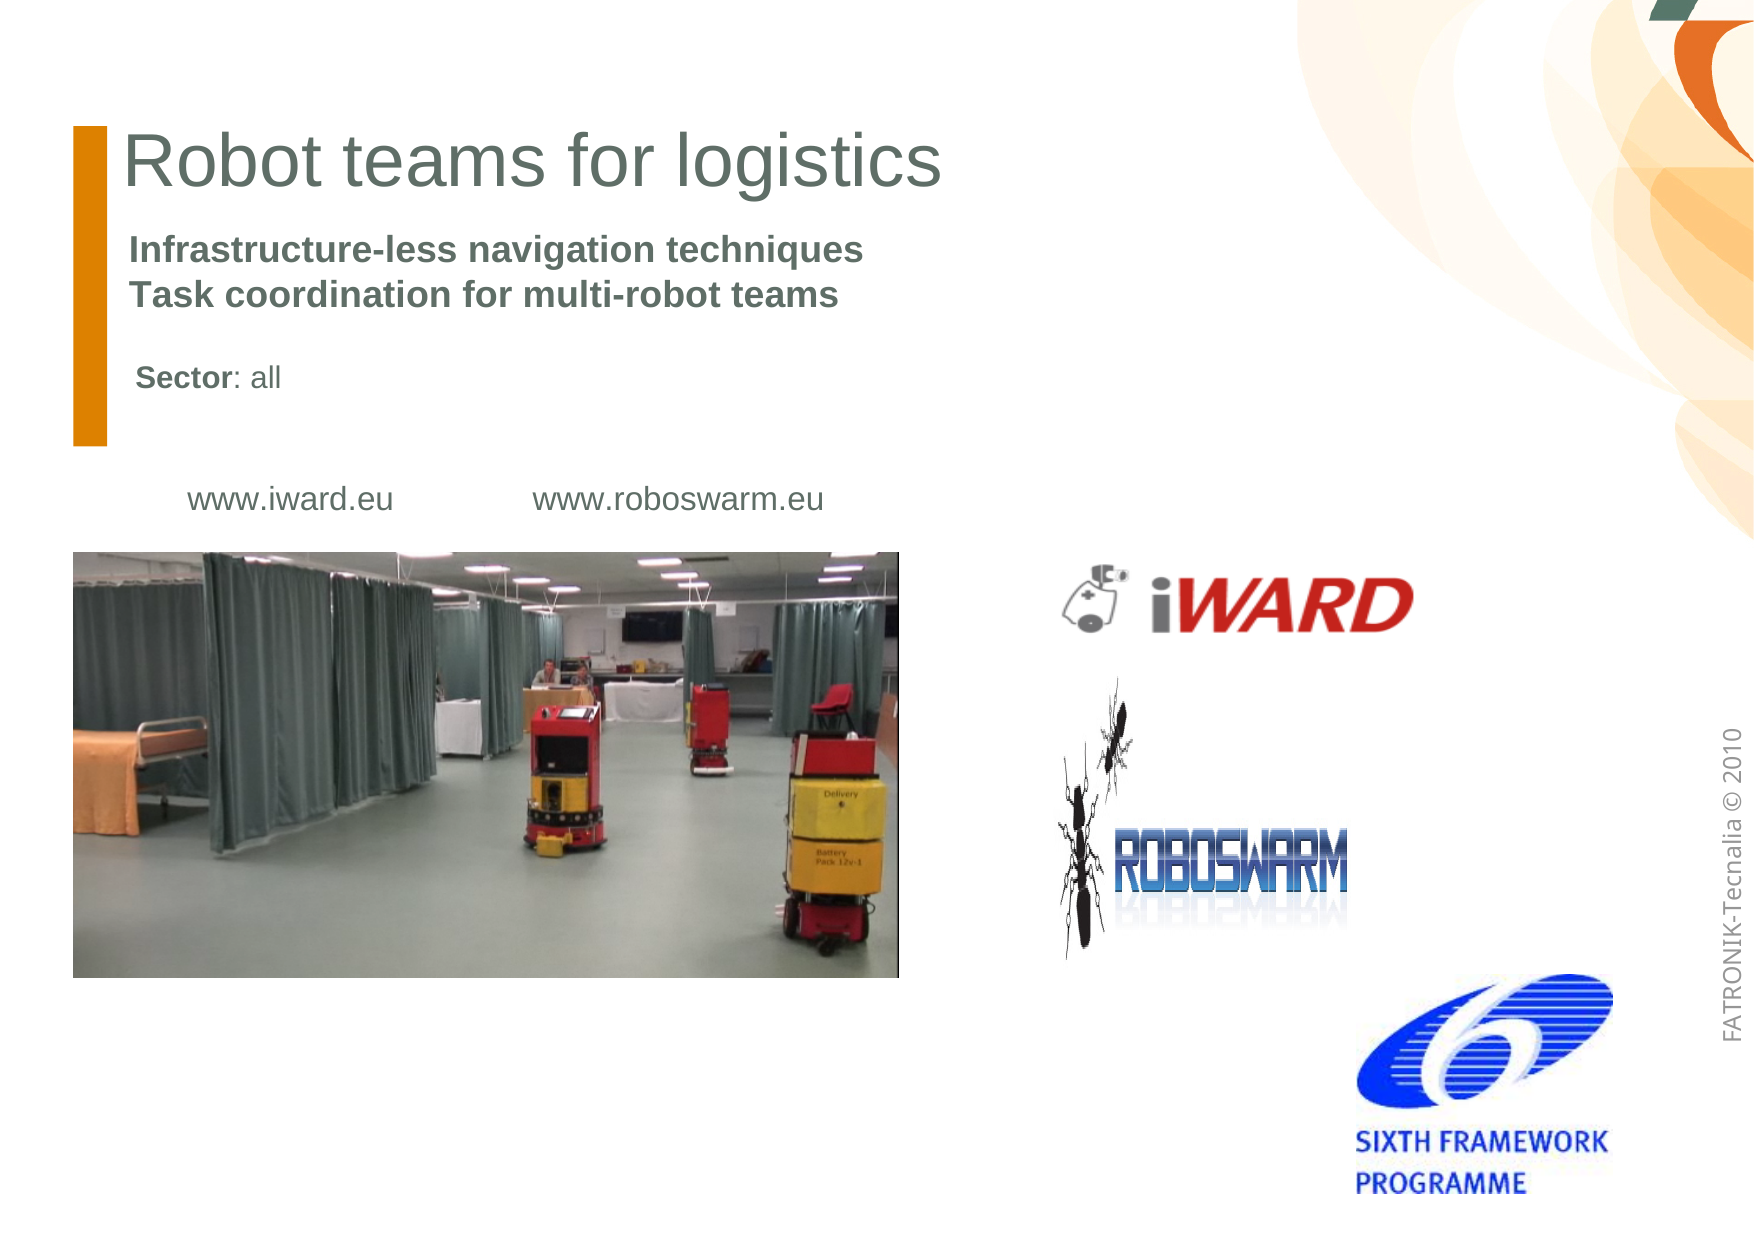

Robot teams for logistics
Infrastructure-less navigation techniques
Task coordination for multi-robot teams
 Sector: all
www.iward.eu www.roboswarm.eu